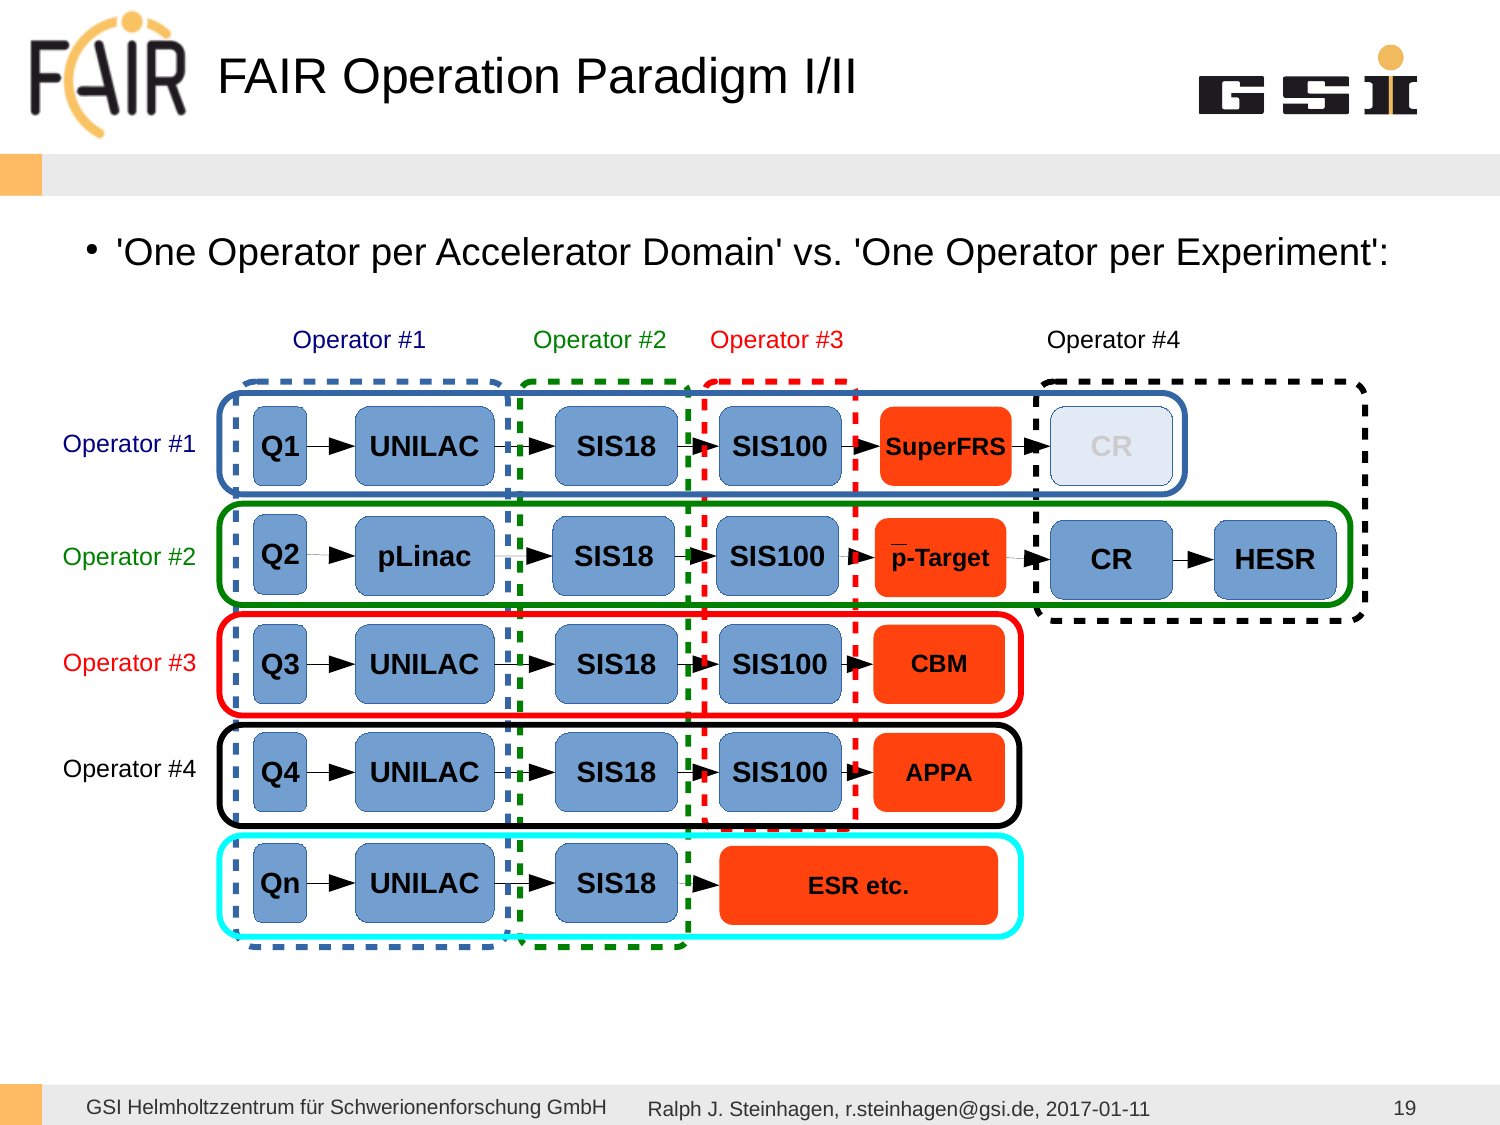

# FAIR Operation Paradigm I/II
'One Operator per Accelerator Domain' vs. 'One Operator per Experiment':
Operator #1
Operator #2
Operator #3
Operator #4
Operator #1
Operator #2
Operator #3
Operator #4
UNILAC
SIS18
SIS100
CR
Q1
SuperFRS
CR
Q2
pLinac
SIS18
SIS100
p-Target
CR
HESR
UNILAC
SIS18
SIS100
Q3
CBM
UNILAC
SIS18
SIS100
Q4
APPA
UNILAC
SIS18
Qn
ESR etc.